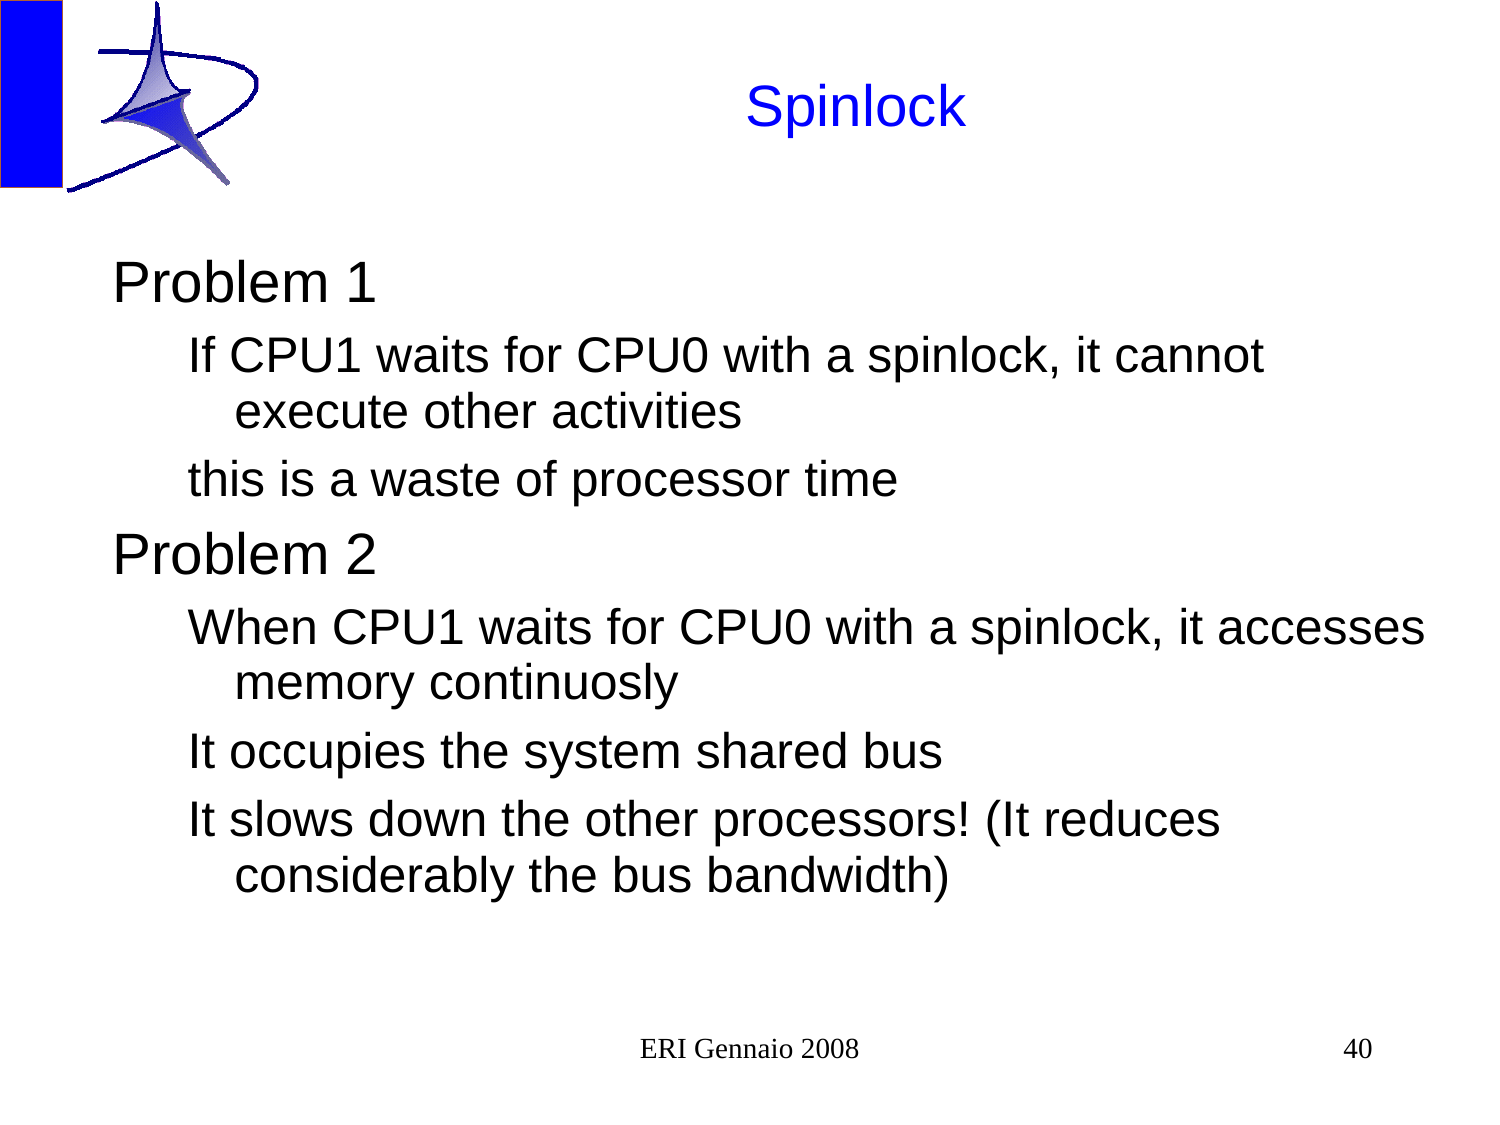

# Spinlock
Problem 1
If CPU1 waits for CPU0 with a spinlock, it cannot execute other activities
this is a waste of processor time
Problem 2
When CPU1 waits for CPU0 with a spinlock, it accesses memory continuosly
It occupies the system shared bus
It slows down the other processors! (It reduces considerably the bus bandwidth)
ERI Gennaio 2008
40